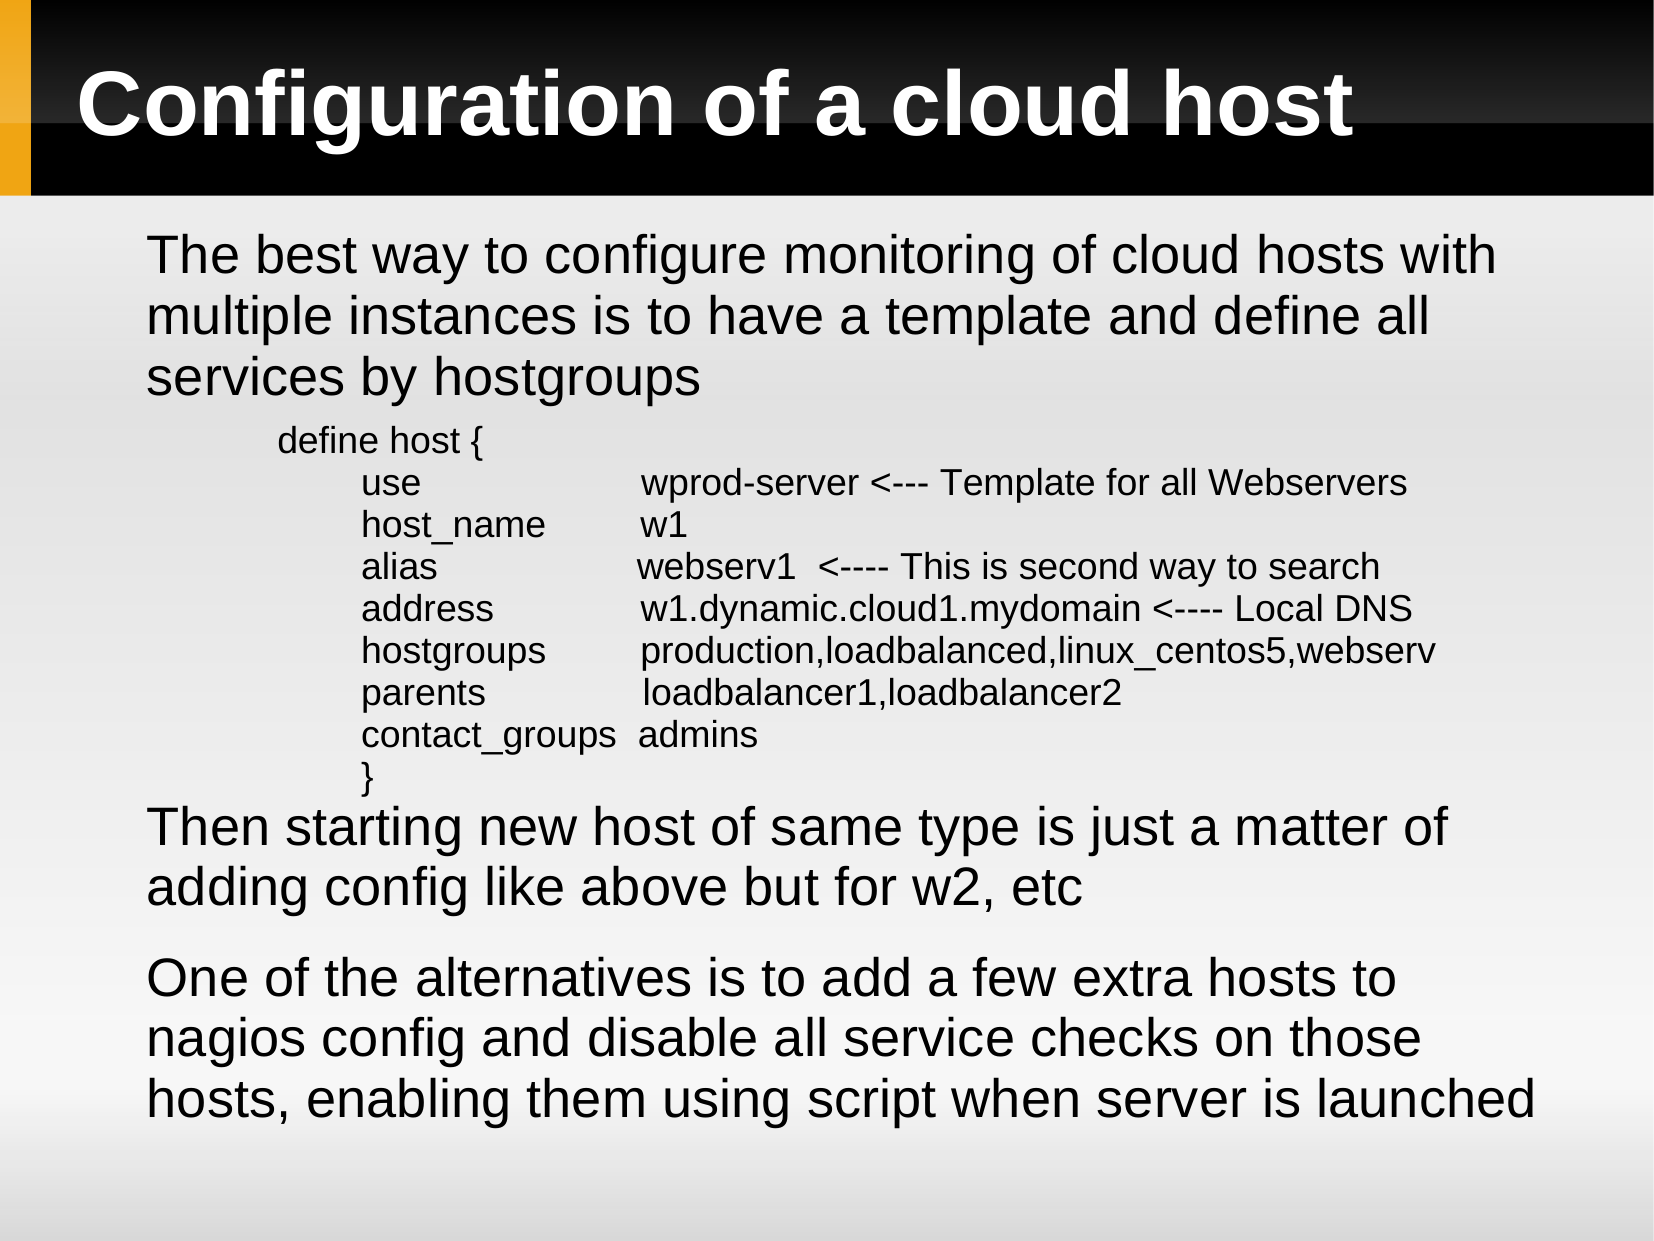

# Configuration of a cloud host
The best way to configure monitoring of cloud hosts with multiple instances is to have a template and define all services by hostgroups
Then starting new host of same type is just a matter of adding config like above but for w2, etc
One of the alternatives is to add a few extra hosts to nagios config and disable all service checks on those hosts, enabling them using script when server is launched
define host {
 use wprod-server <--- Template for all Webservers
 host_name w1
 alias webserv1 <---- This is second way to search
 address w1.dynamic.cloud1.mydomain <---- Local DNS
 hostgroups production,loadbalanced,linux_centos5,webserv
 parents loadbalancer1,loadbalancer2
 contact_groups admins
 }